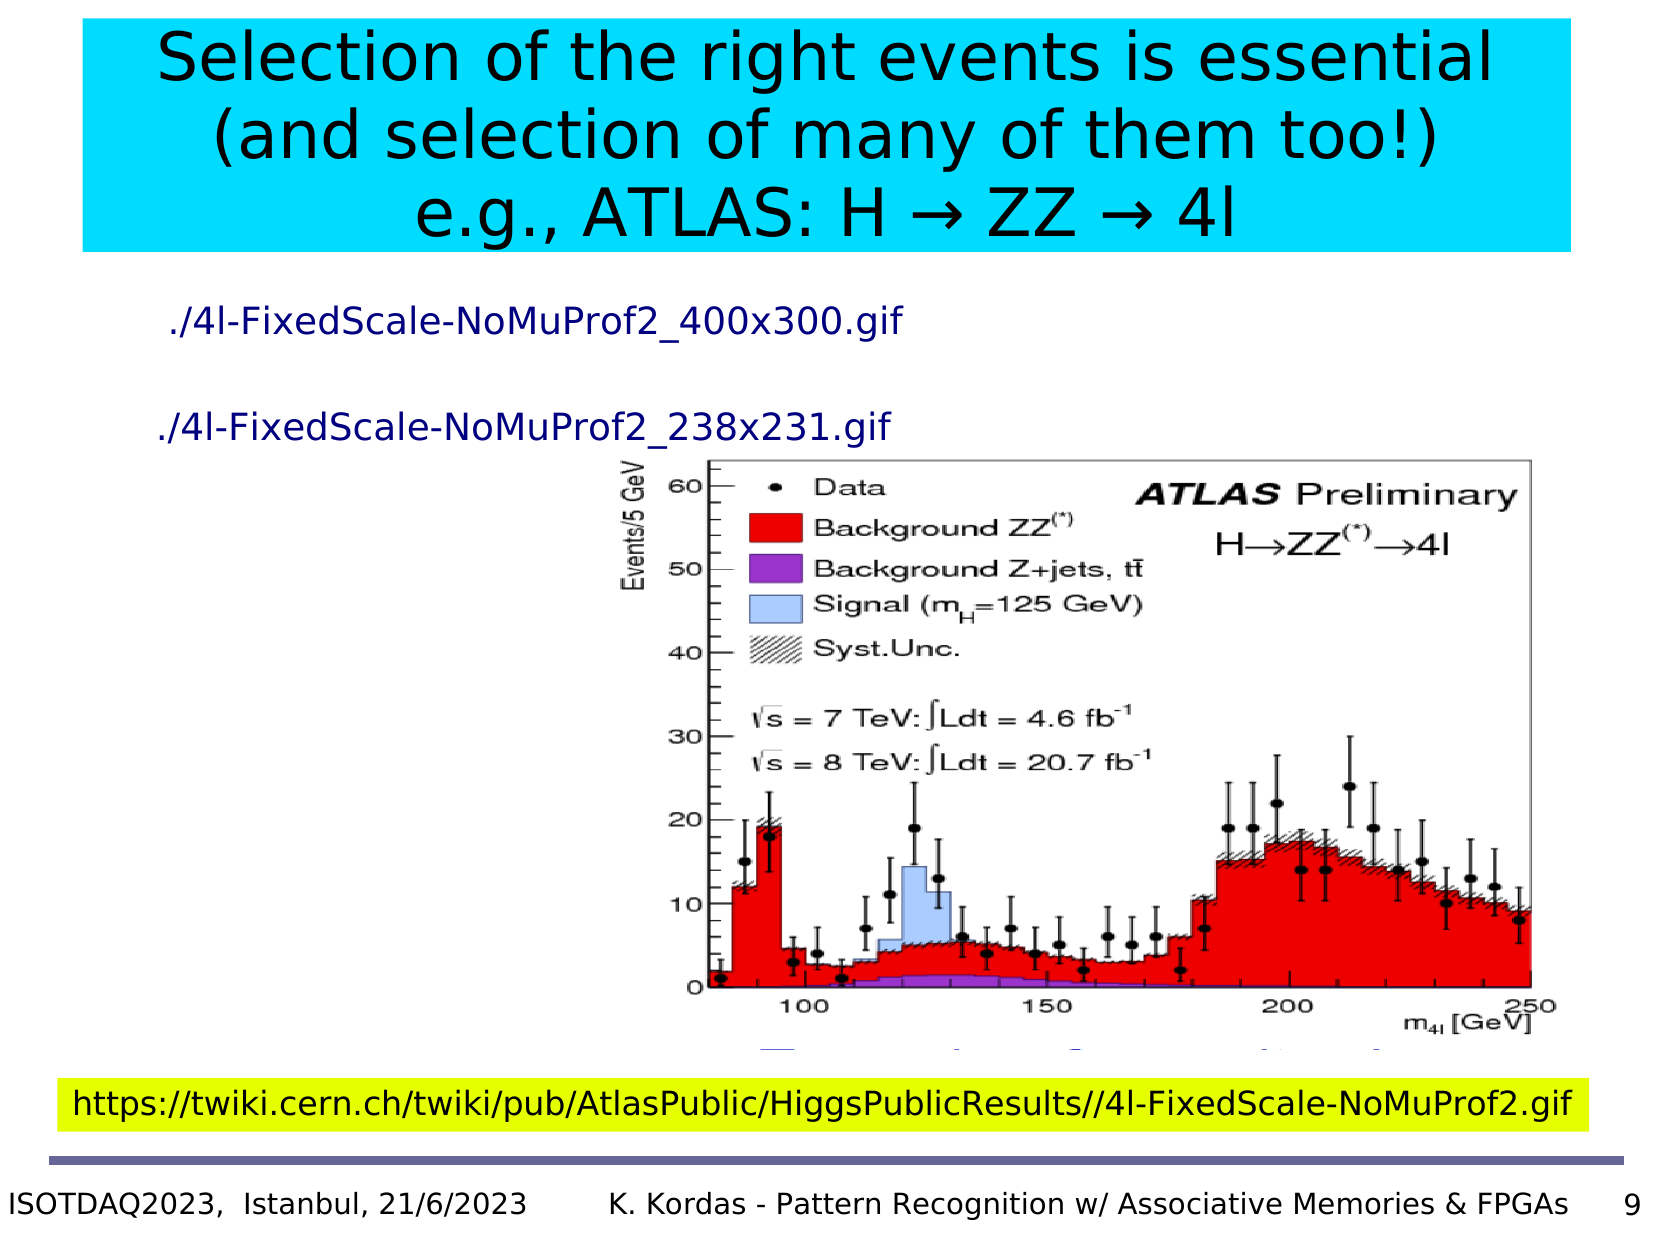

# Selection of the right events is essential (and selection of many of them too!) e.g., ATLAS: H → ZZ → 4l
./4l-FixedScale-NoMuProf2_400x300.gif
./4l-FixedScale-NoMuProf2_238x231.gif
https://twiki.cern.ch/twiki/pub/AtlasPublic/HiggsPublicResults//4l-FixedScale-NoMuProf2.gif
ISOTDAQ2023, Istanbul, 21/6/2023
K. Kordas - Pattern Recognition w/ Associative Memories & FPGAs
9